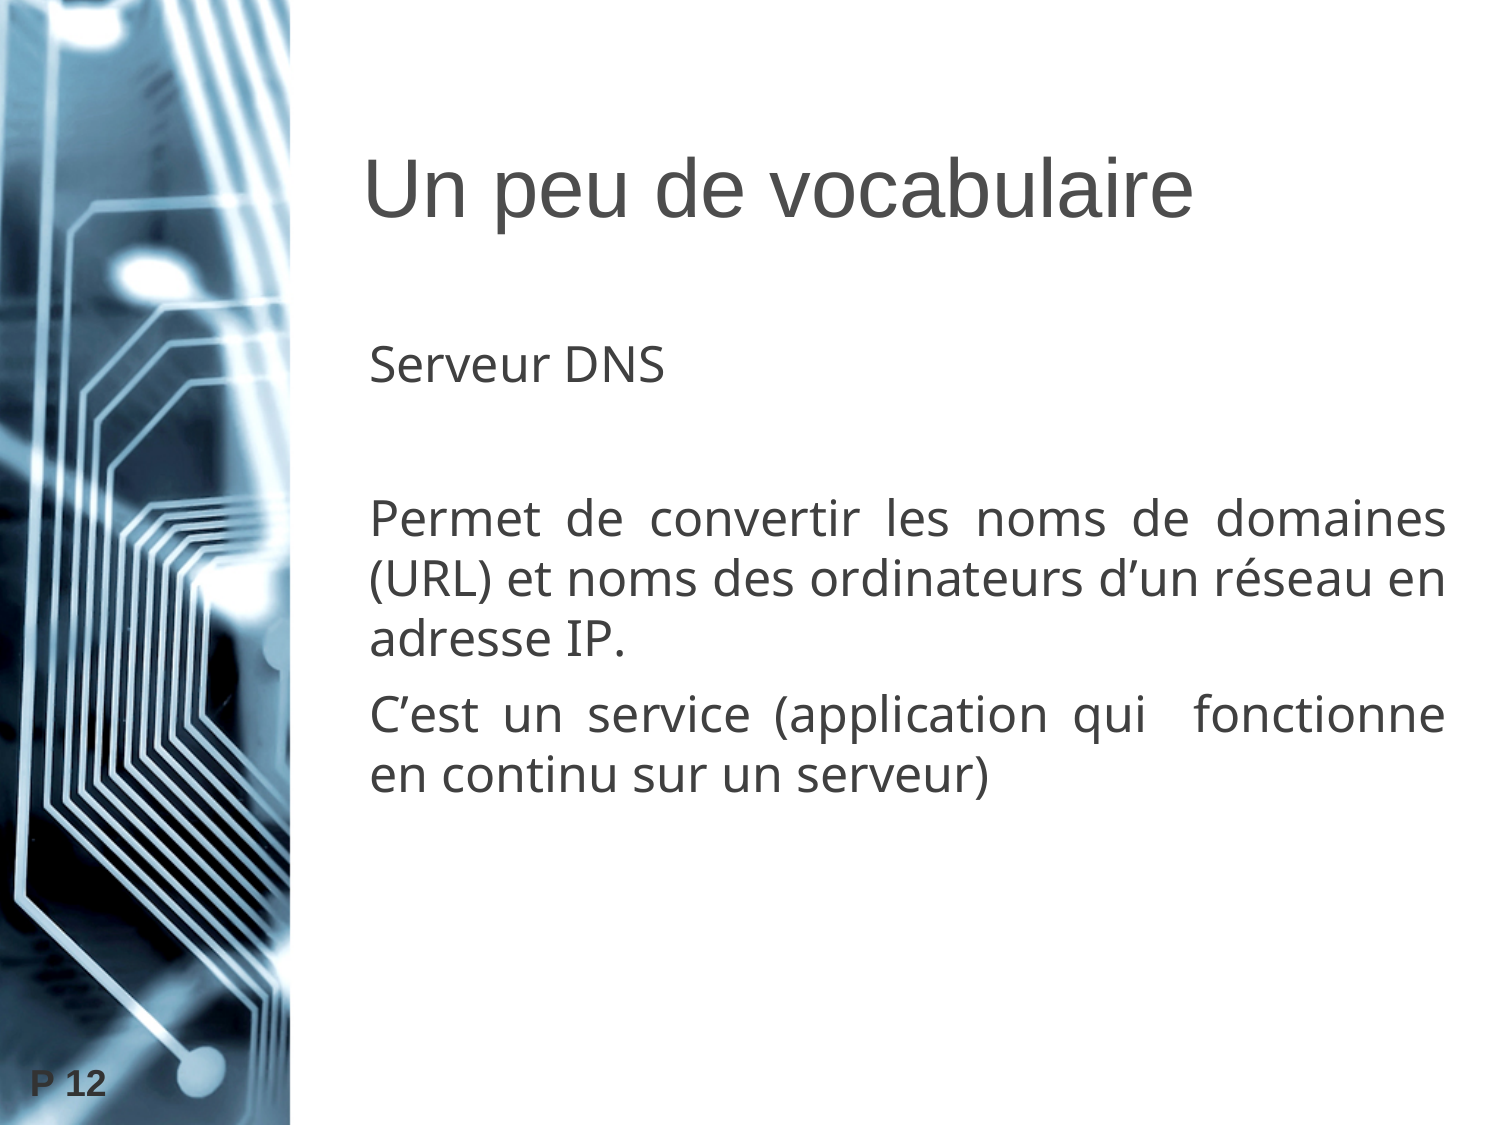

# Un peu de vocabulaire
Serveur DNS
Permet de convertir les noms de domaines (URL) et noms des ordinateurs d’un réseau en adresse IP.
C’est un service (application qui fonctionne en continu sur un serveur)